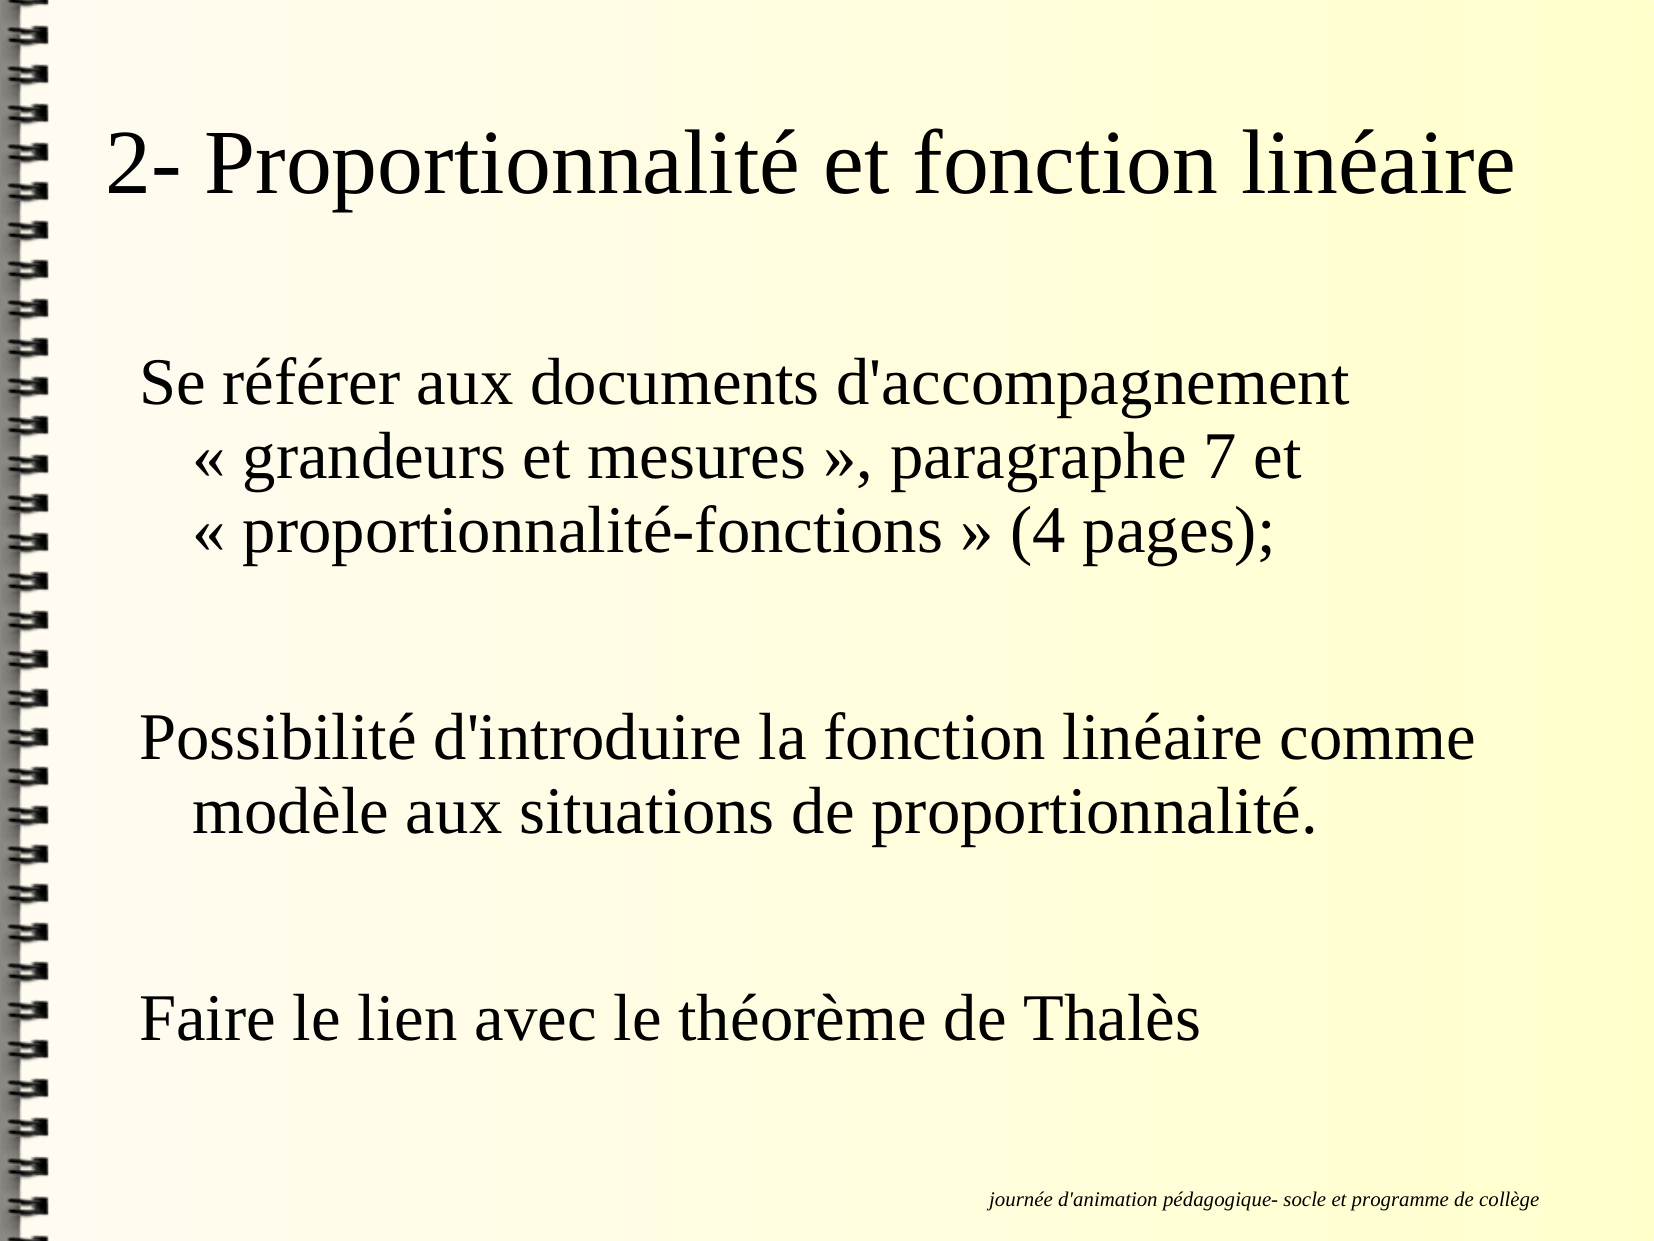

# 2- Proportionnalité et fonction linéaire
Se référer aux documents d'accompagnement « grandeurs et mesures », paragraphe 7 et « proportionnalité-fonctions » (4 pages);
Possibilité d'introduire la fonction linéaire comme modèle aux situations de proportionnalité.
Faire le lien avec le théorème de Thalès
journée d'animation pédagogique- socle et programme de collège